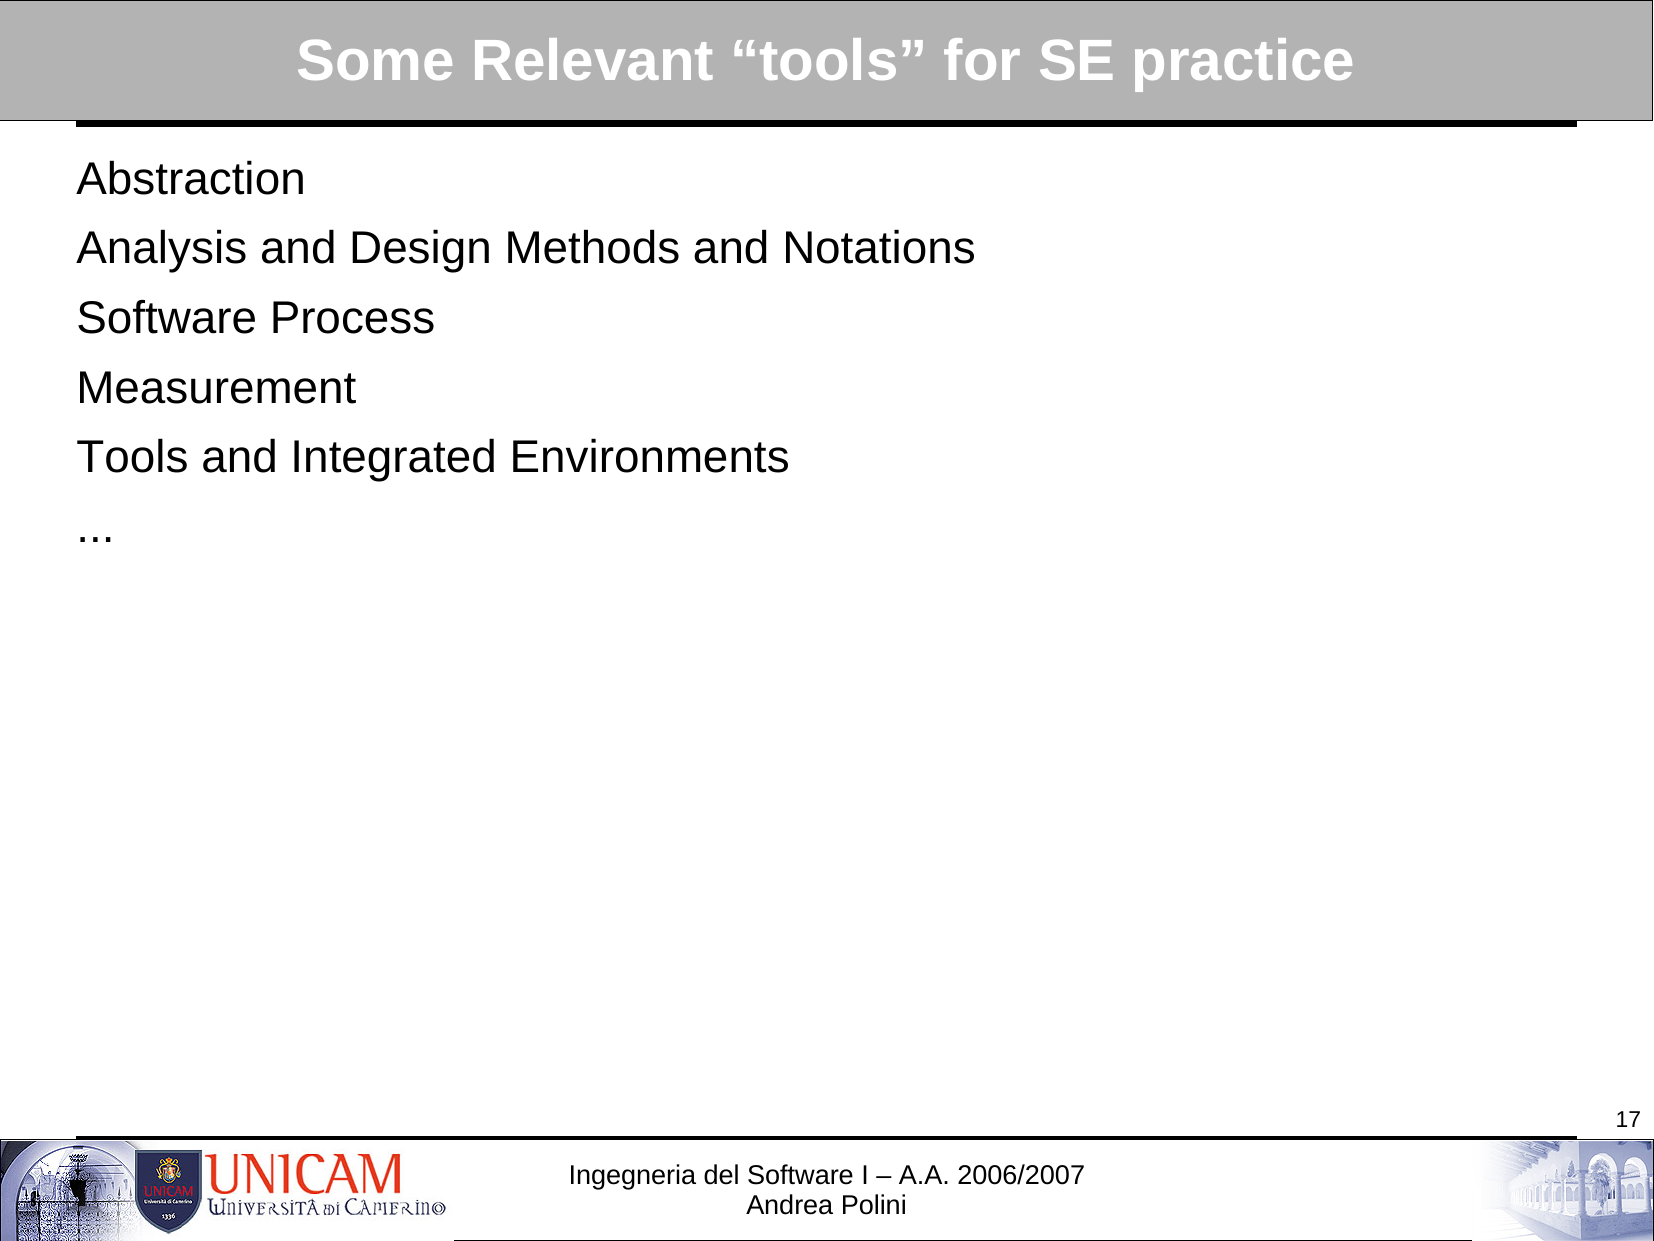

# Some Relevant “tools” for SE practice
Abstraction
Analysis and Design Methods and Notations
Software Process
Measurement
Tools and Integrated Environments
...
17